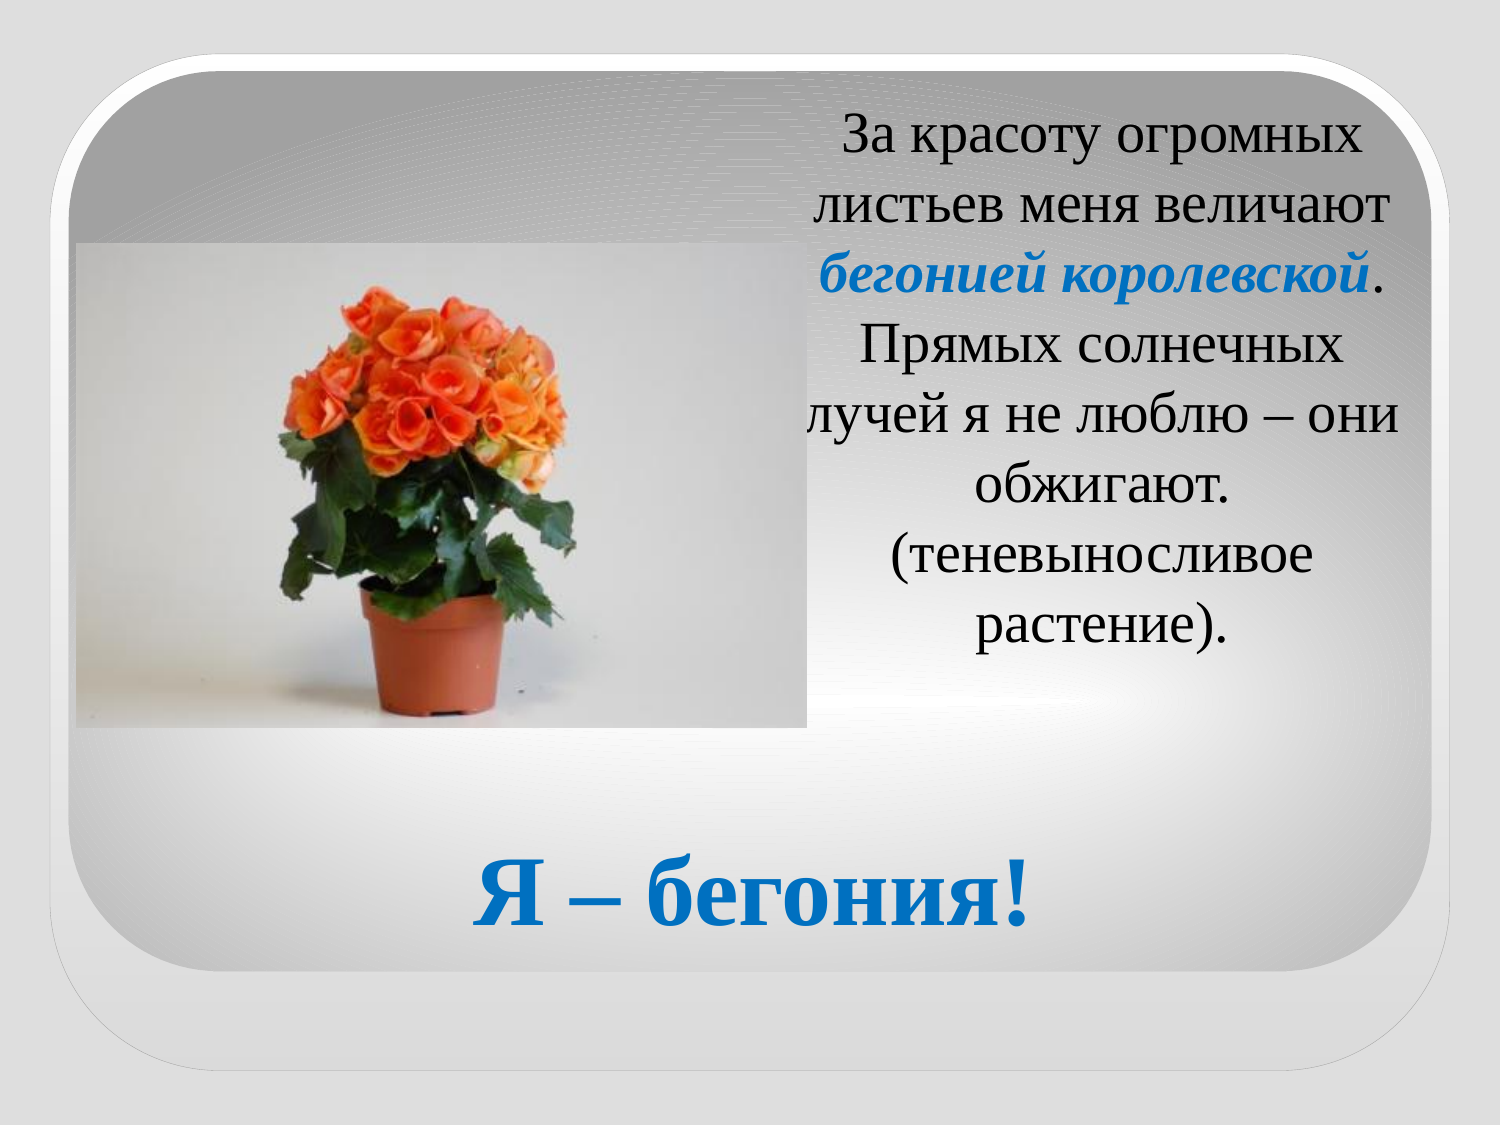

За красоту огромных листьев меня величают бегонией королевской. Прямых солнечных лучей я не люблю – они обжигают. (теневыносливое растение).
# Я – бегония!